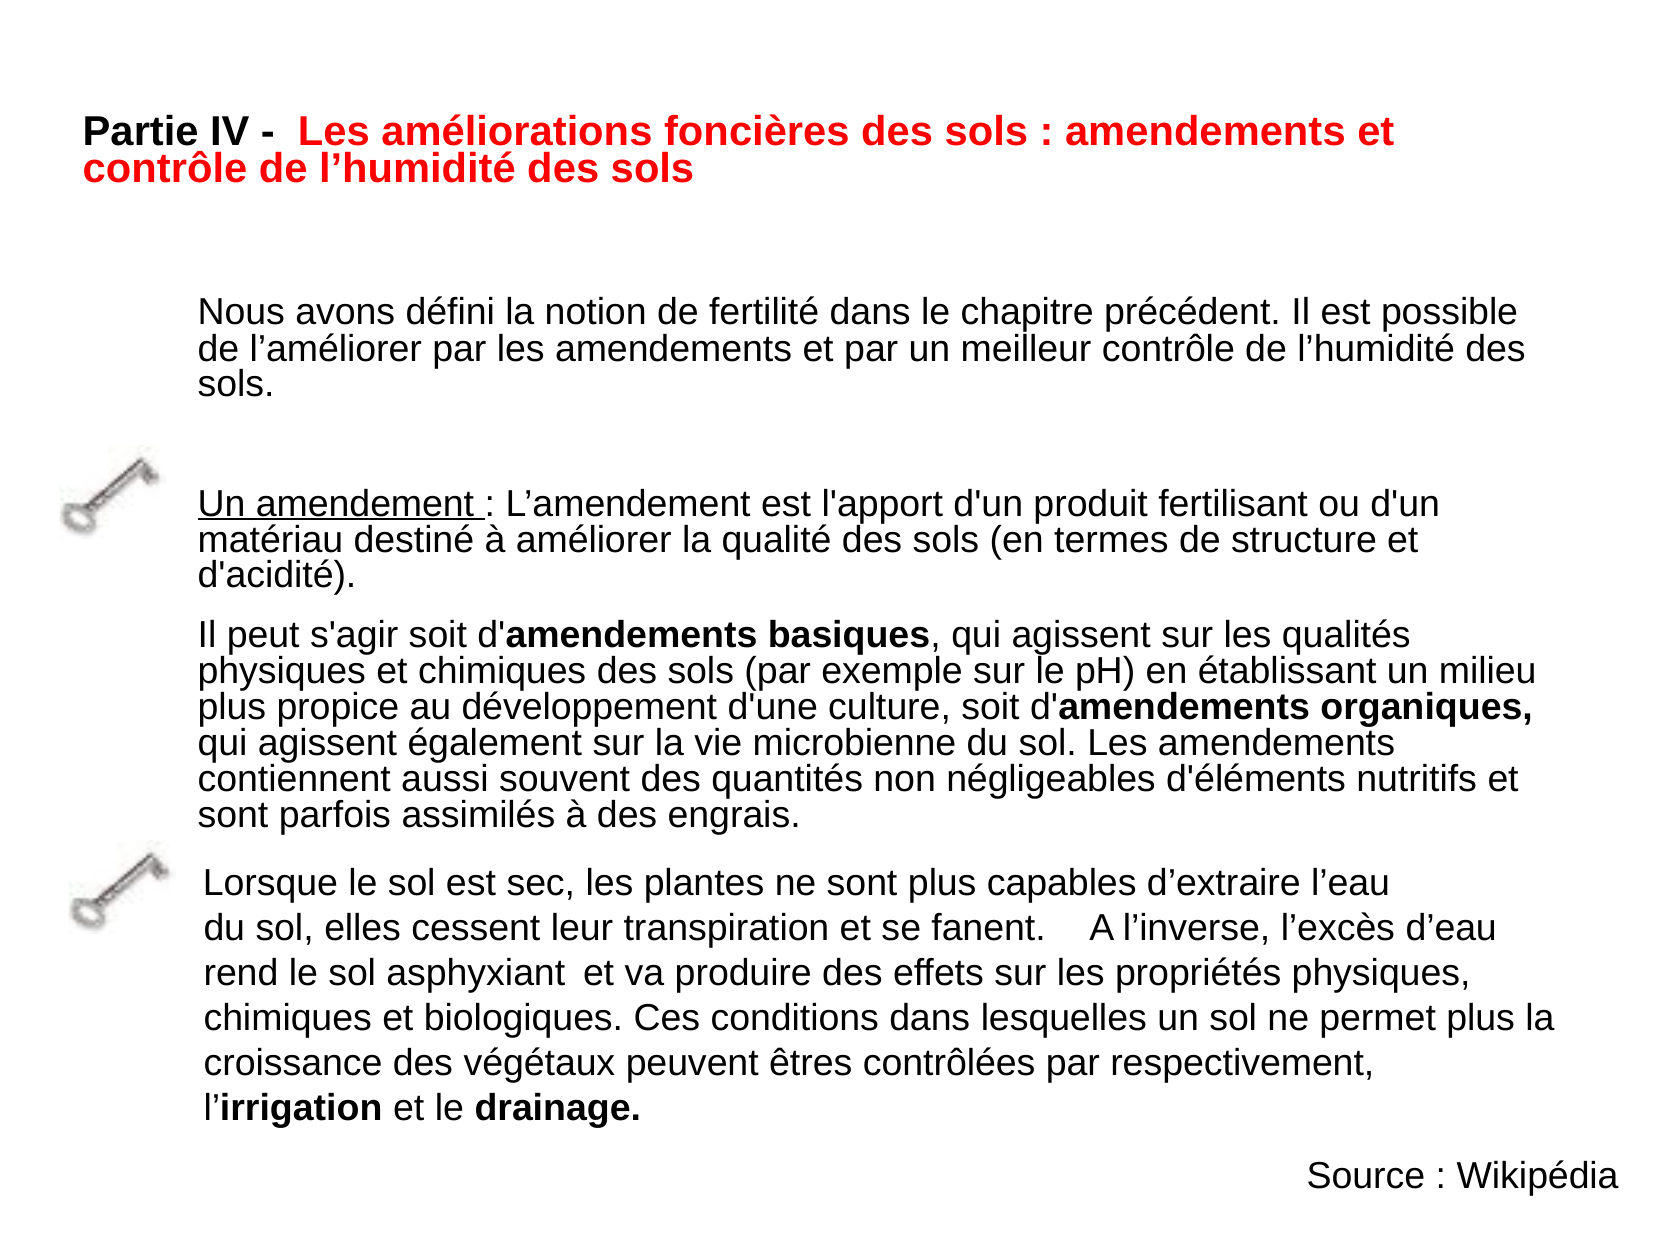

# Partie IV - Les améliorations foncières des sols : amendements et contrôle de l’humidité des sols
Nous avons défini la notion de fertilité dans le chapitre précédent. Il est possible de l’améliorer par les amendements et par un meilleur contrôle de l’humidité des sols.
Un amendement : L’amendement est l'apport d'un produit fertilisant ou d'un matériau destiné à améliorer la qualité des sols (en termes de structure et d'acidité).
Il peut s'agir soit d'amendements basiques, qui agissent sur les qualités physiques et chimiques des sols (par exemple sur le pH) en établissant un milieu plus propice au développement d'une culture, soit d'amendements organiques, qui agissent également sur la vie microbienne du sol. Les amendements contiennent aussi souvent des quantités non négligeables d'éléments nutritifs et sont parfois assimilés à des engrais.
 Lorsque le sol est sec, les plantes ne sont plus capables d’extraire l’eau 		du sol, elles cessent leur transpiration et se fanent. 	A l’inverse, l’excès d’eau 			rend le sol asphyxiant	 et va produire des effets sur les propriétés physiques, 			chimiques et biologiques. Ces conditions dans lesquelles un sol ne permet plus la 		croissance des végétaux peuvent êtres contrôlées par respectivement, 				l’irrigation et le drainage.
Source : Wikipédia